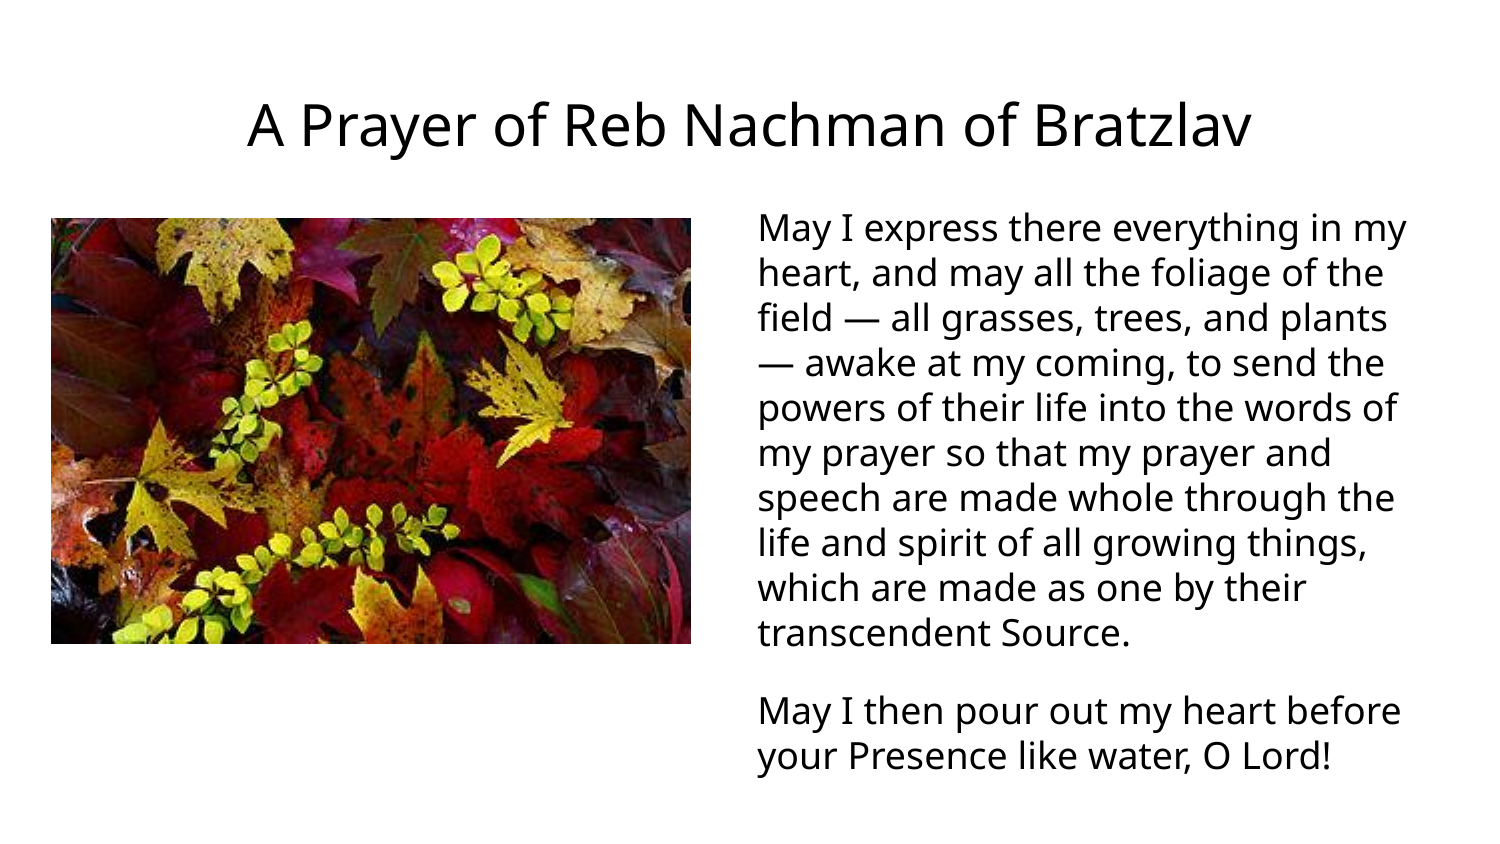

# A Prayer of Reb Nachman of Bratzlav
May I express there everything in my heart, and may all the foliage of the field — all grasses, trees, and plants — awake at my coming, to send the powers of their life into the words of my prayer so that my prayer and speech are made whole through the life and spirit of all growing things, which are made as one by their transcendent Source.
May I then pour out my heart before your Presence like water, O Lord!